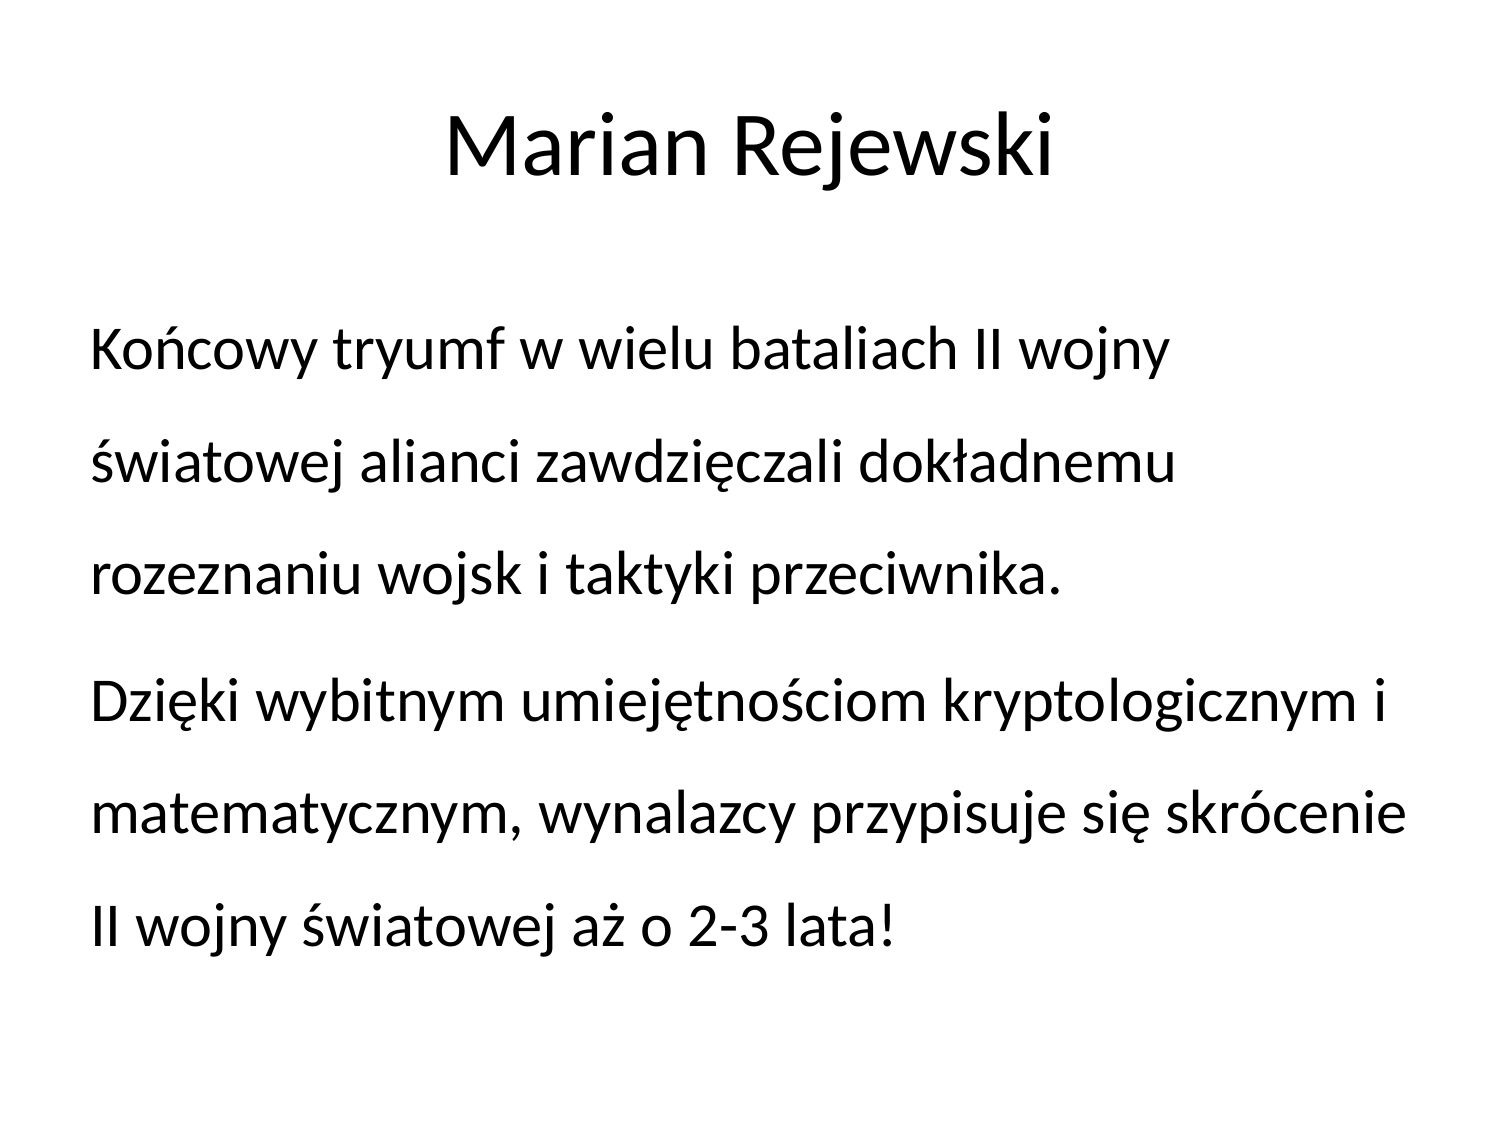

# Marian Rejewski
Końcowy tryumf w wielu bataliach II wojny światowej alianci zawdzięczali dokładnemu rozeznaniu wojsk i taktyki przeciwnika.
Dzięki wybitnym umiejętnościom kryptologicznym i matematycznym, wynalazcy przypisuje się skrócenie II wojny światowej aż o 2-3 lata!